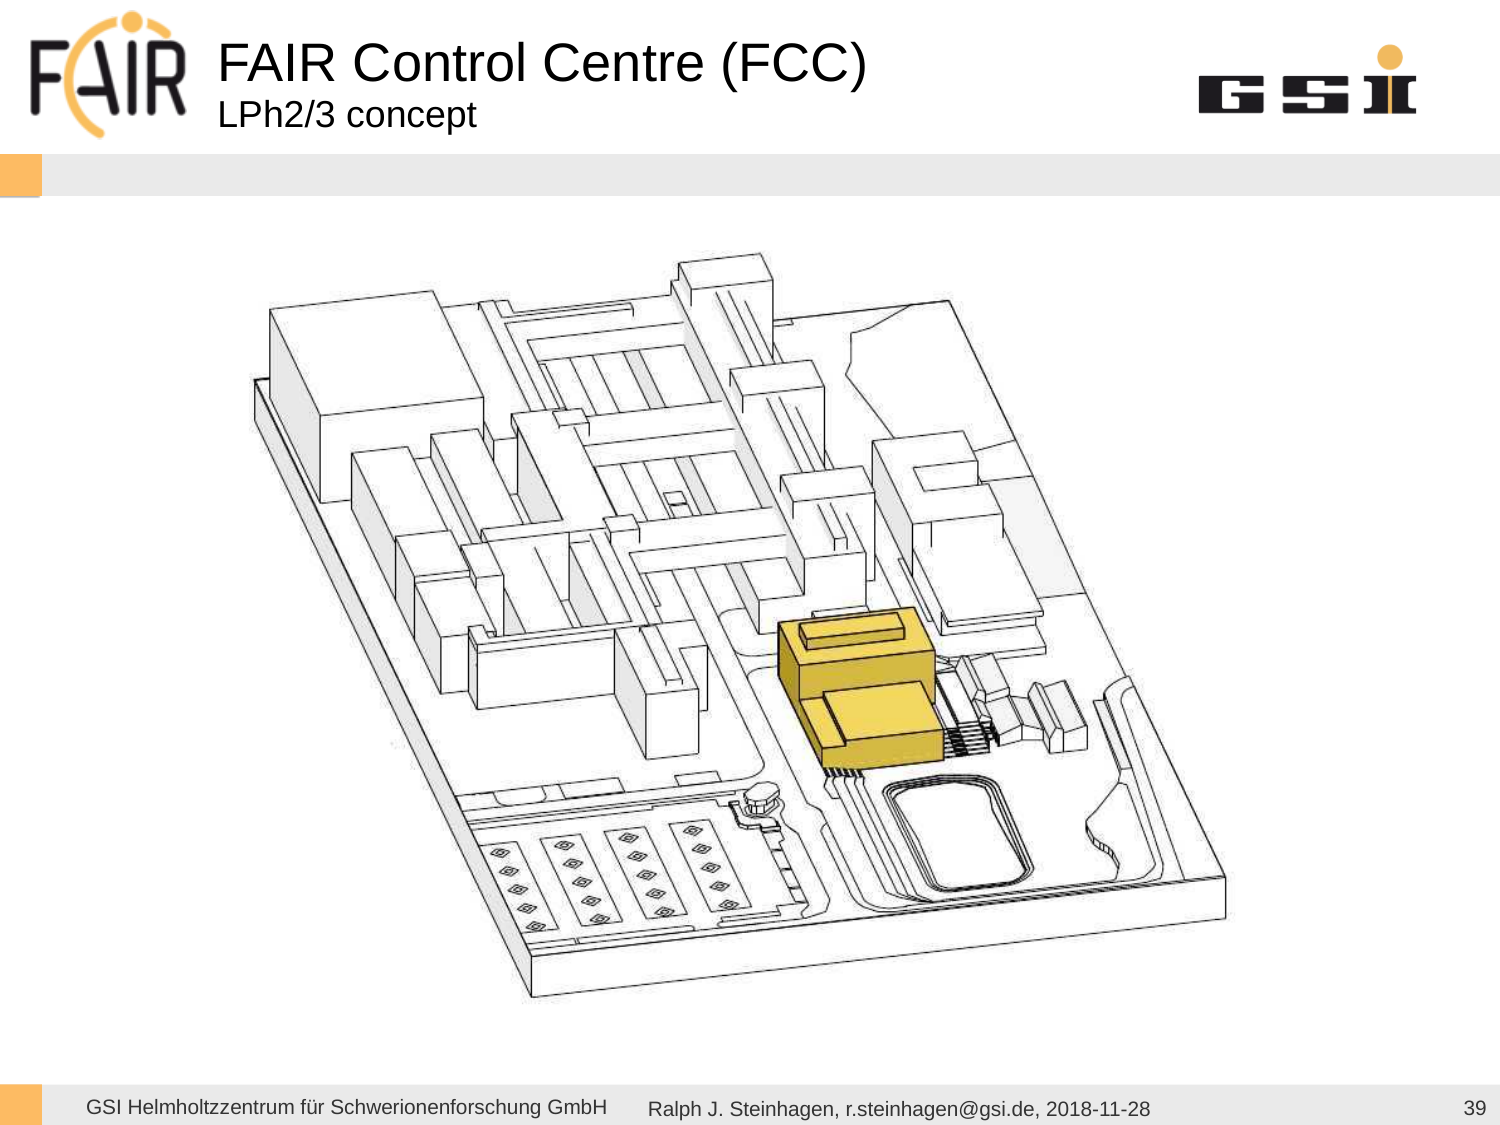

# FAIR Control Centre (FCC) LPh2/3 concept